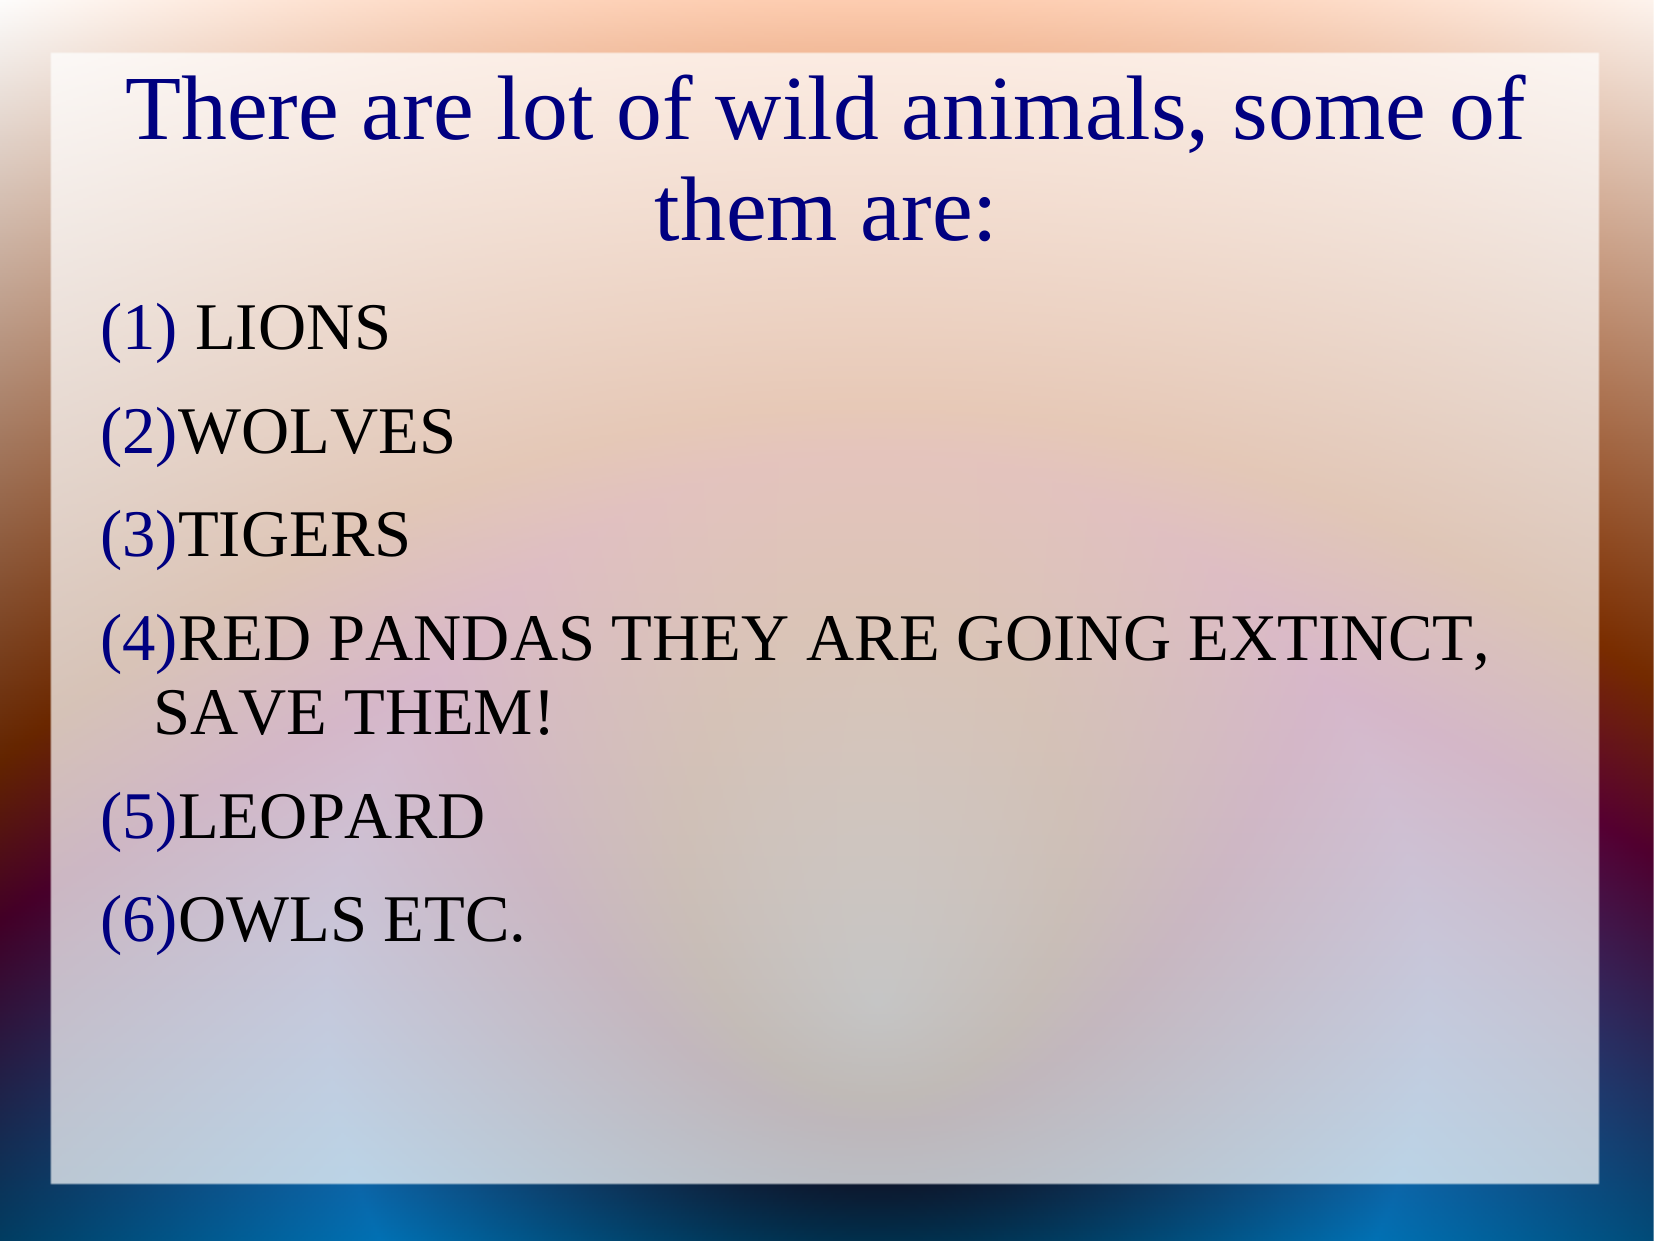

# There are lot of wild animals, some of them are:
 LIONS
WOLVES
TIGERS
RED PANDAS THEY ARE GOING EXTINCT, SAVE THEM!
LEOPARD
OWLS ETC.